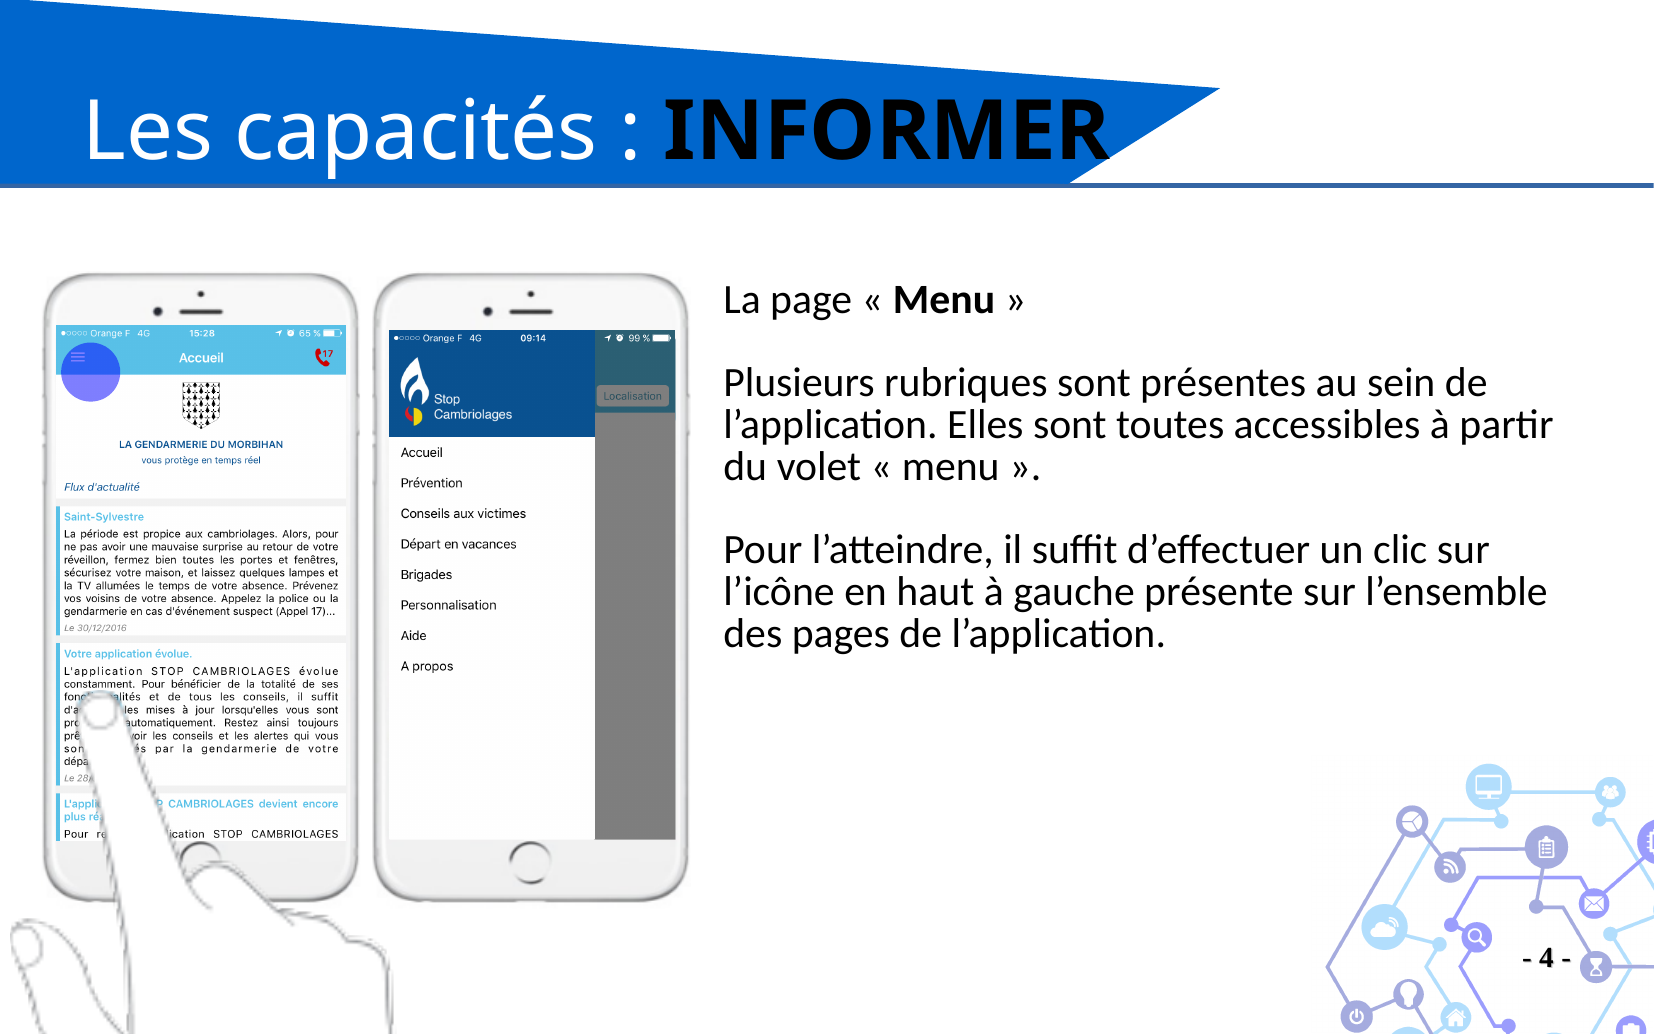

# Les capacités : INFORMER
La page « Menu »
Plusieurs rubriques sont présentes au sein de l’application. Elles sont toutes accessibles à partir du volet « menu ».
Pour l’atteindre, il suffit d’effectuer un clic sur l’icône en haut à gauche présente sur l’ensemble des pages de l’application.
4